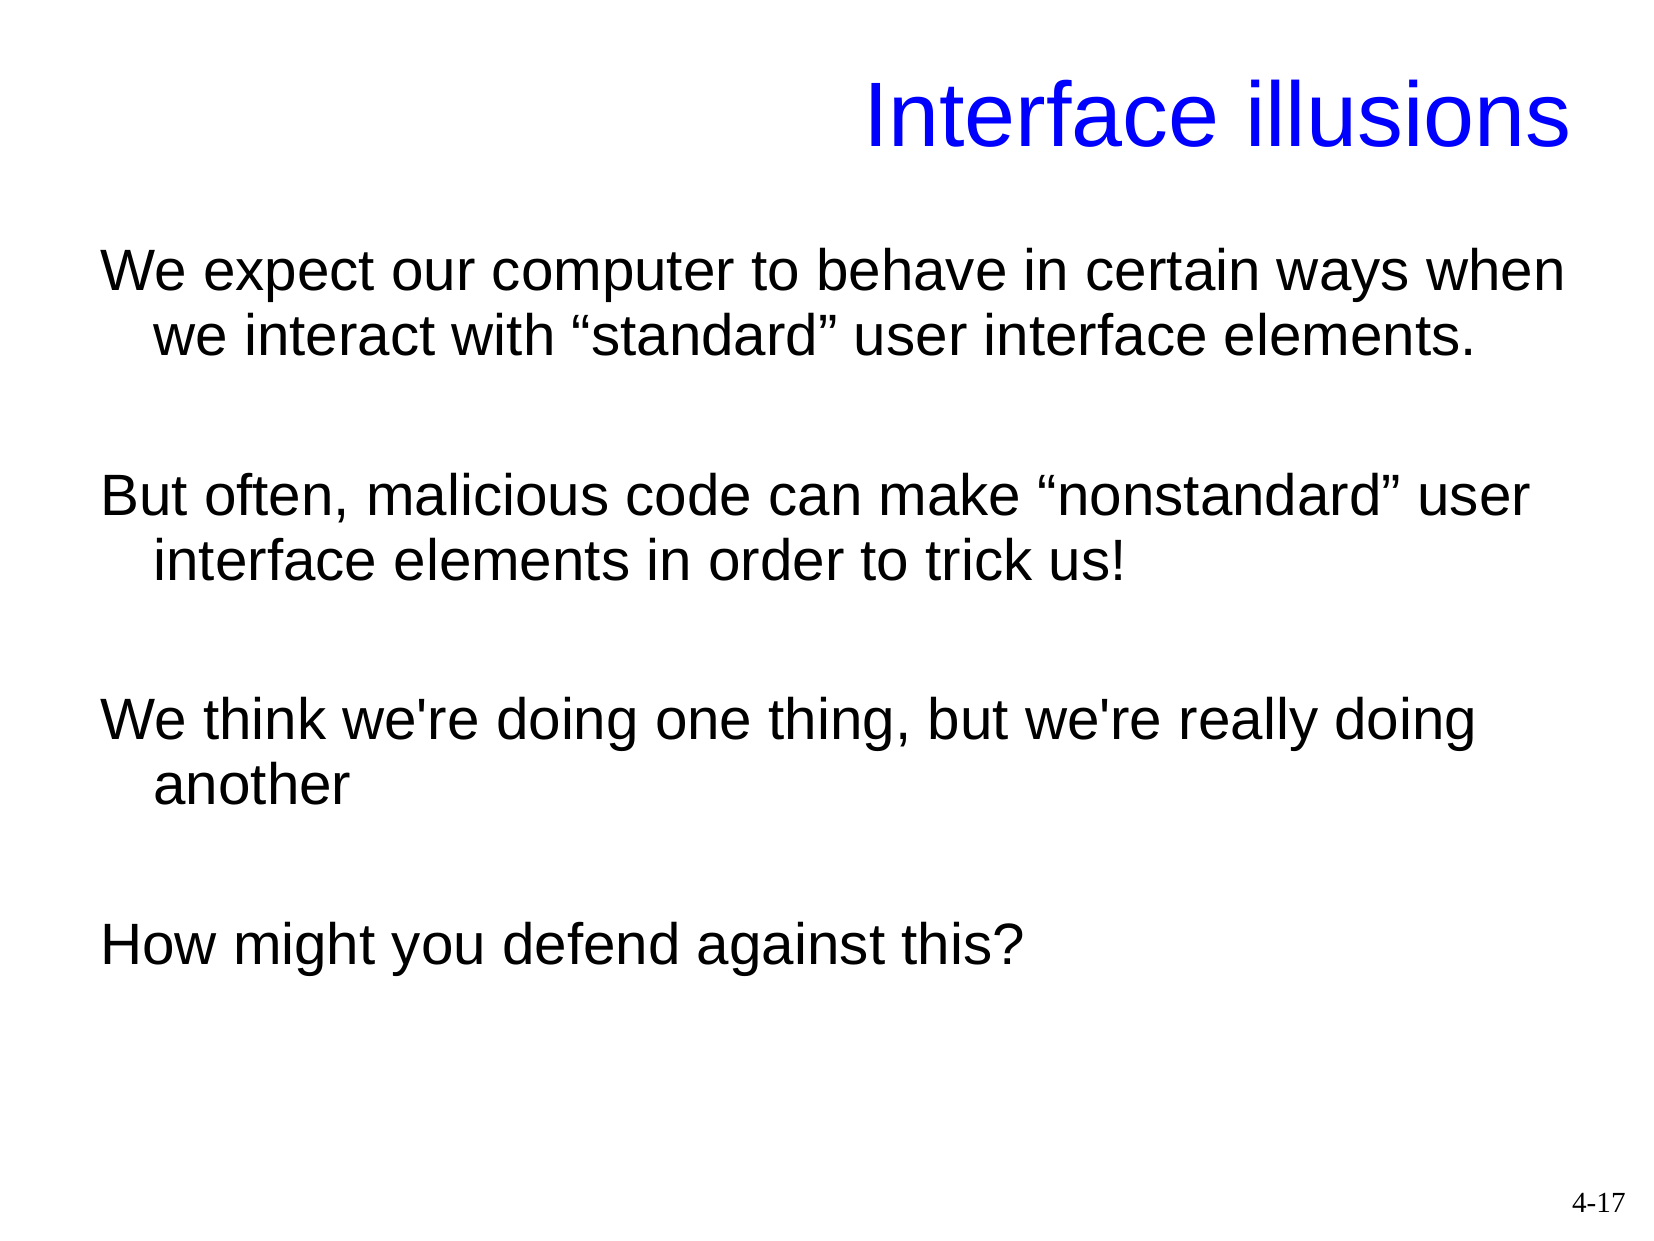

# Interface illusions
We expect our computer to behave in certain ways when we interact with “standard” user interface elements.
But often, malicious code can make “nonstandard” user interface elements in order to trick us!
We think we're doing one thing, but we're really doing another
How might you defend against this?